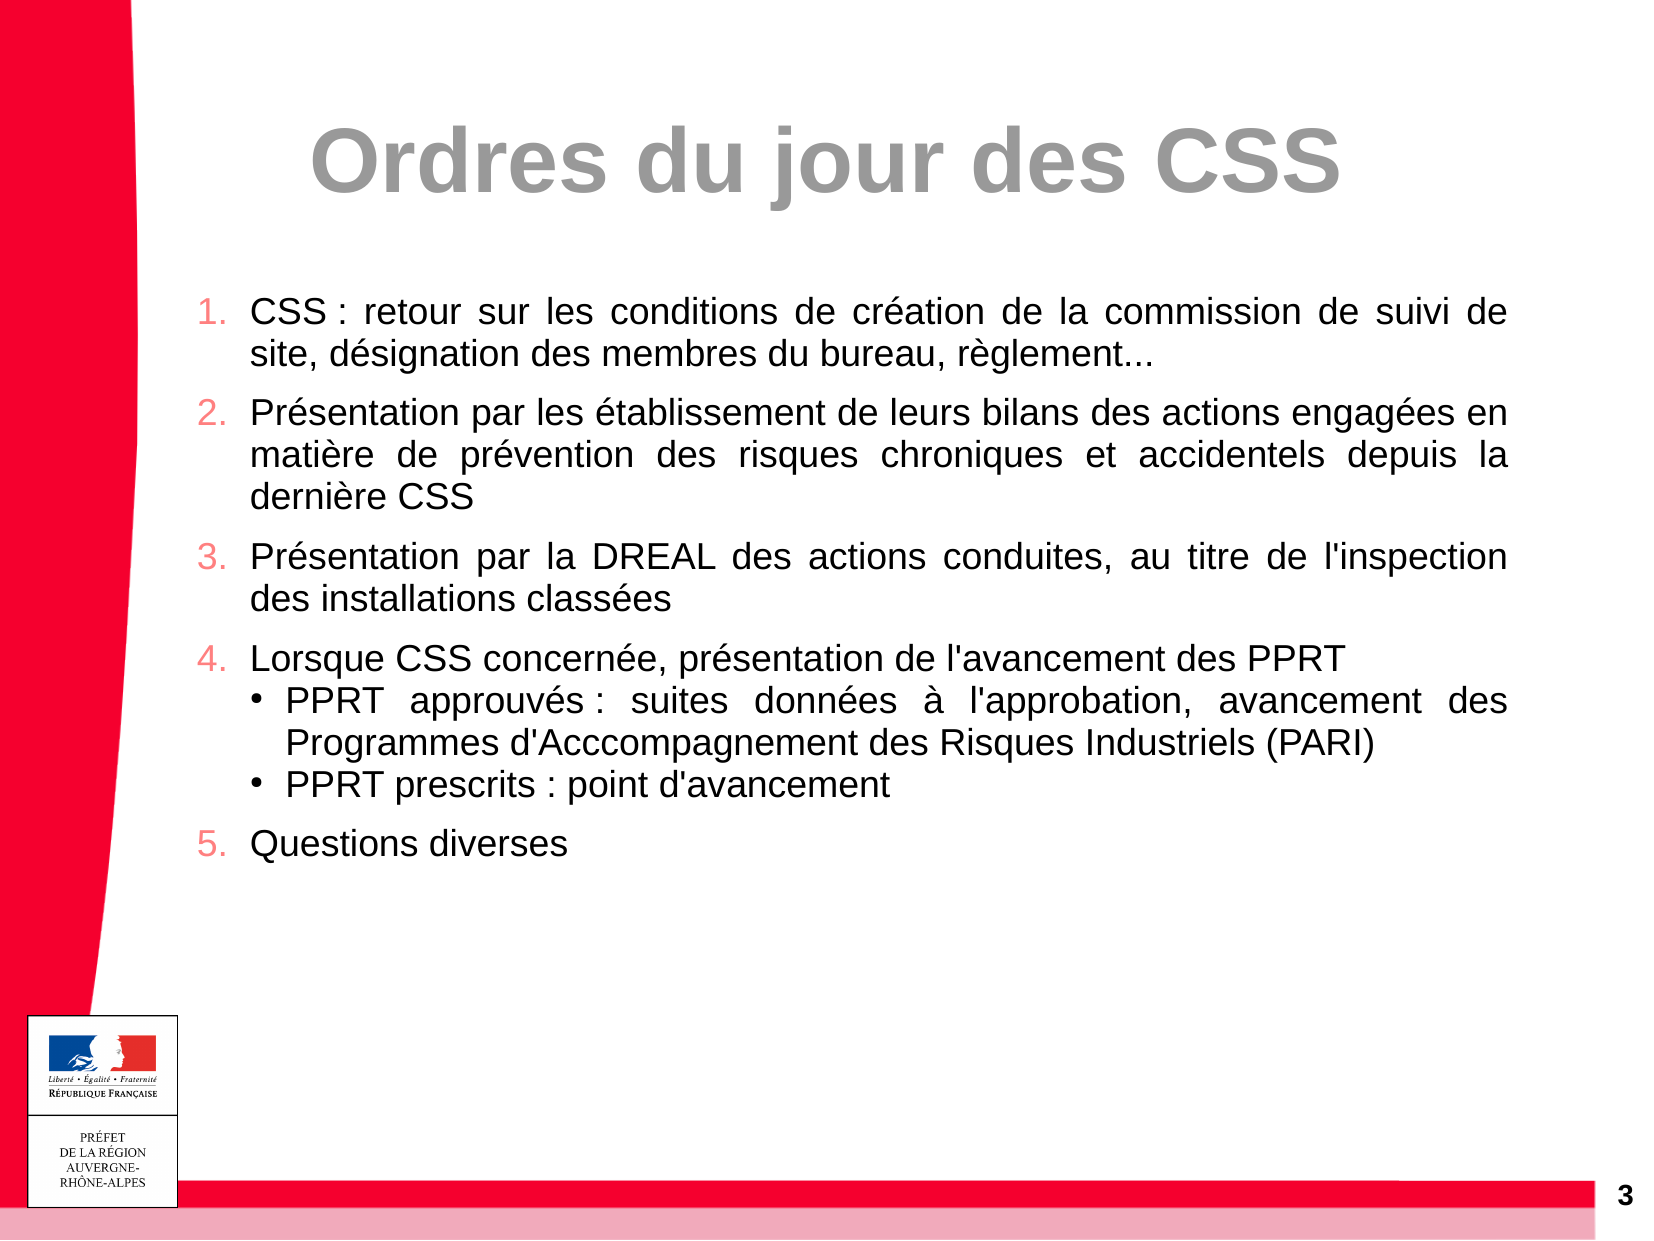

# Ordres du jour des CSS
CSS : retour sur les conditions de création de la commission de suivi de site, désignation des membres du bureau, règlement...
Présentation par les établissement de leurs bilans des actions engagées en matière de prévention des risques chroniques et accidentels depuis la dernière CSS
Présentation par la DREAL des actions conduites, au titre de l'inspection des installations classées
Lorsque CSS concernée, présentation de l'avancement des PPRT
PPRT approuvés : suites données à l'approbation, avancement des Programmes d'Acccompagnement des Risques Industriels (PARI)
PPRT prescrits : point d'avancement
Questions diverses
3